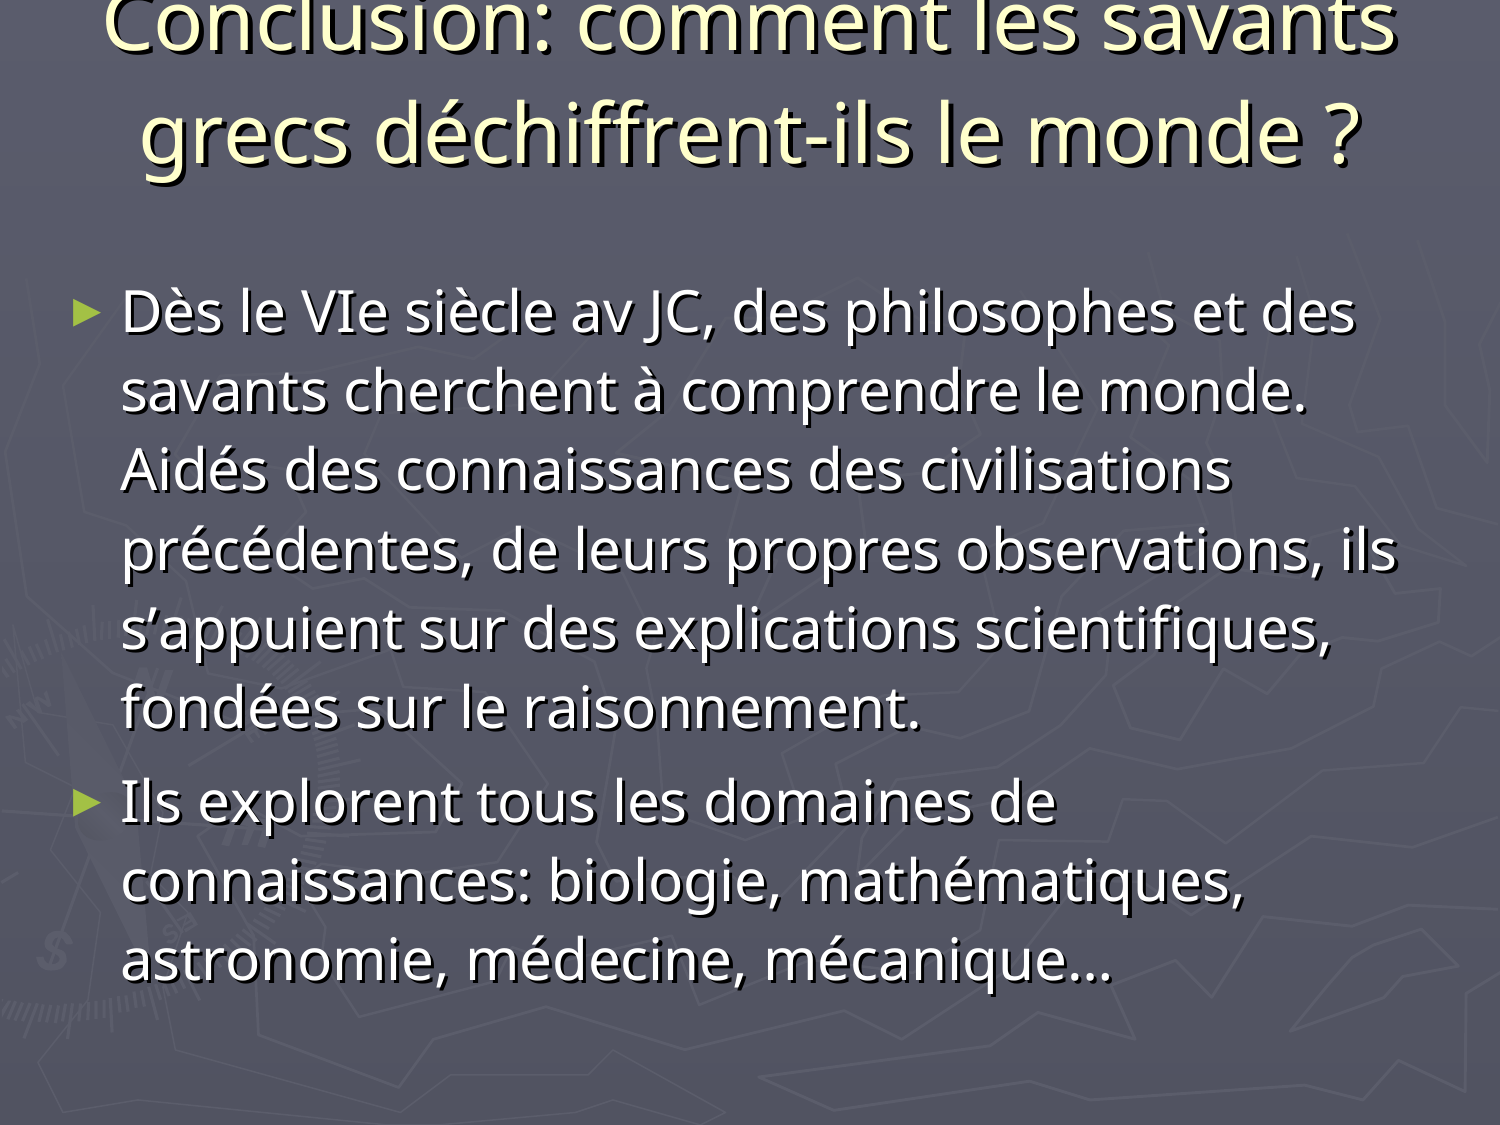

# Conclusion: comment les savants grecs déchiffrent-ils le monde ?
Dès le VIe siècle av JC, des philosophes et des savants cherchent à comprendre le monde. Aidés des connaissances des civilisations précédentes, de leurs propres observations, ils s’appuient sur des explications scientifiques, fondées sur le raisonnement.
Ils explorent tous les domaines de connaissances: biologie, mathématiques, astronomie, médecine, mécanique…